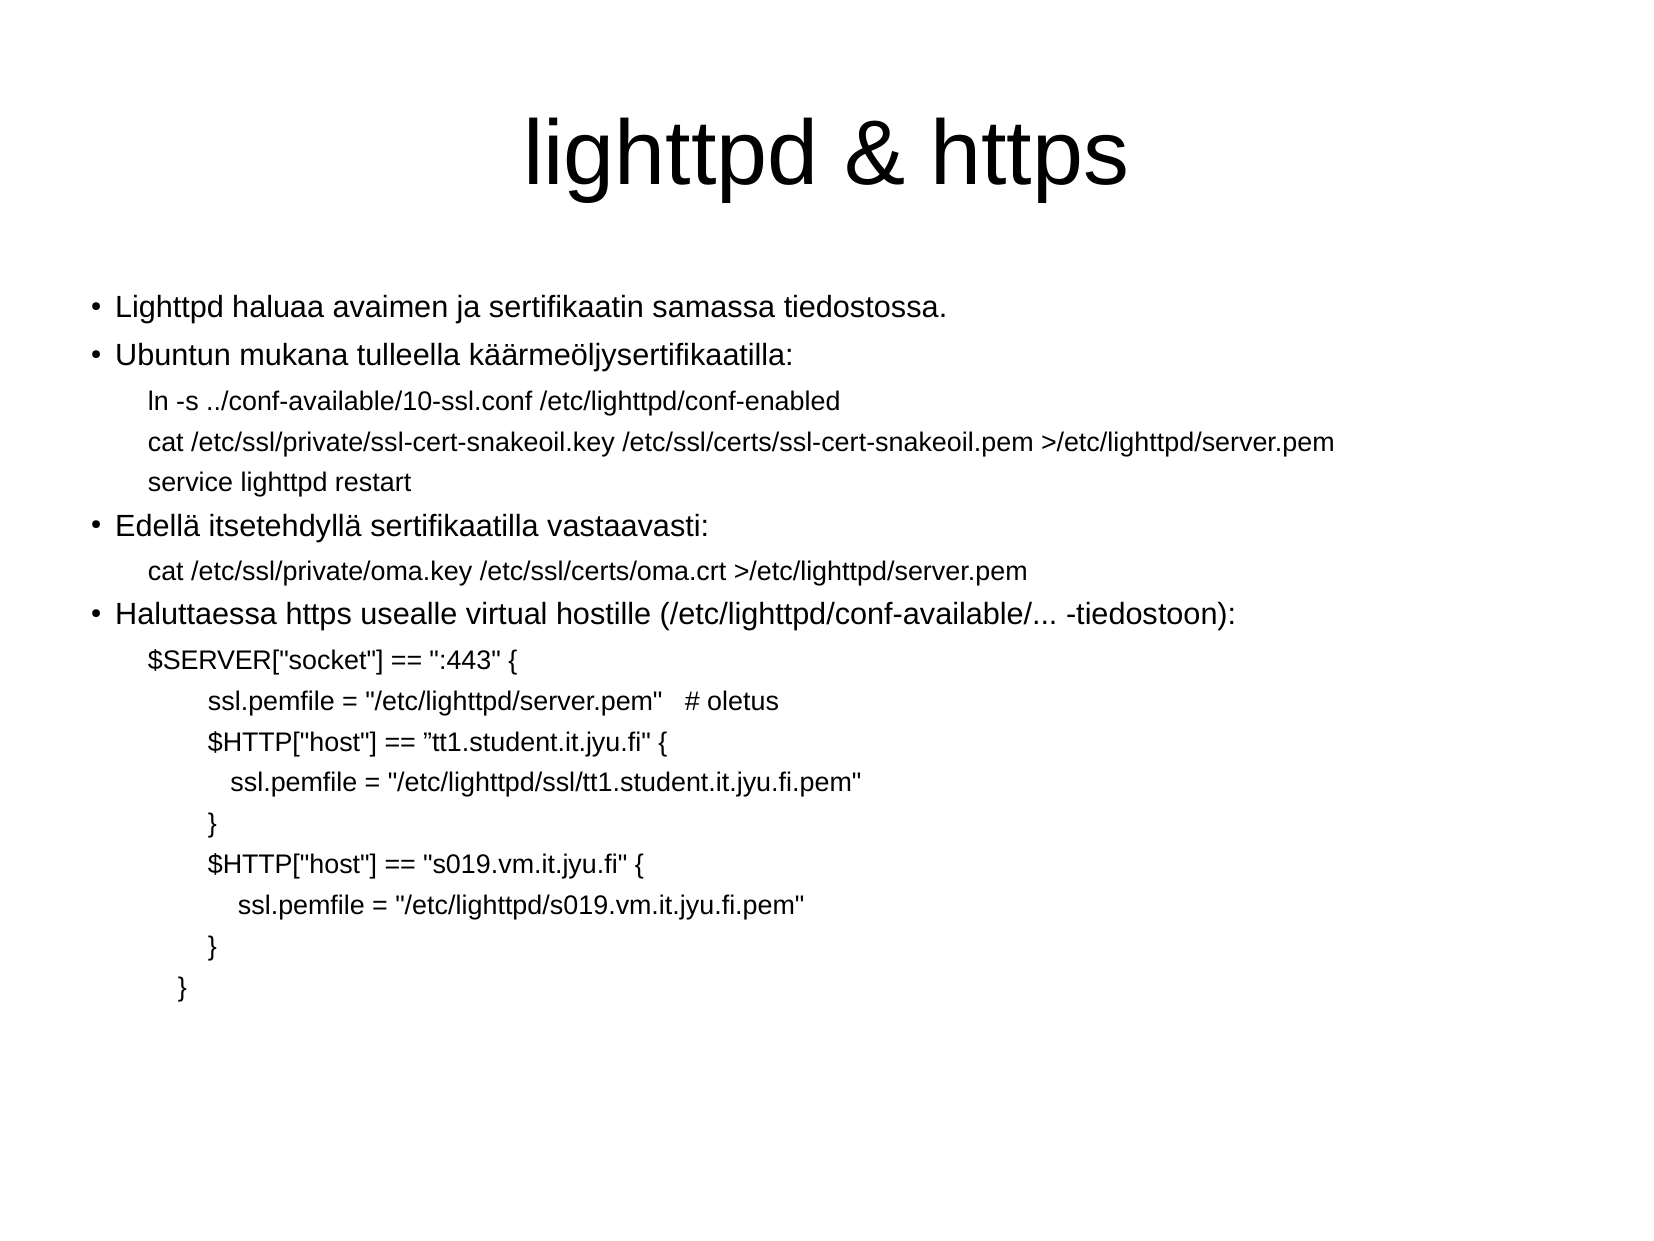

# lighttpd & https
Lighttpd haluaa avaimen ja sertifikaatin samassa tiedostossa.
Ubuntun mukana tulleella käärmeöljysertifikaatilla:
ln -s ../conf-available/10-ssl.conf /etc/lighttpd/conf-enabled
cat /etc/ssl/private/ssl-cert-snakeoil.key /etc/ssl/certs/ssl-cert-snakeoil.pem >/etc/lighttpd/server.pem
service lighttpd restart
Edellä itsetehdyllä sertifikaatilla vastaavasti:
cat /etc/ssl/private/oma.key /etc/ssl/certs/oma.crt >/etc/lighttpd/server.pem
Haluttaessa https usealle virtual hostille (/etc/lighttpd/conf-available/... -tiedostoon):
$SERVER["socket"] == ":443" {
 ssl.pemfile = "/etc/lighttpd/server.pem" # oletus
 $HTTP["host"] == ”tt1.student.it.jyu.fi" {
 ssl.pemfile = "/etc/lighttpd/ssl/tt1.student.it.jyu.fi.pem"
 }
 $HTTP["host"] == "s019.vm.it.jyu.fi" {
 ssl.pemfile = "/etc/lighttpd/s019.vm.it.jyu.fi.pem"
 }
 }